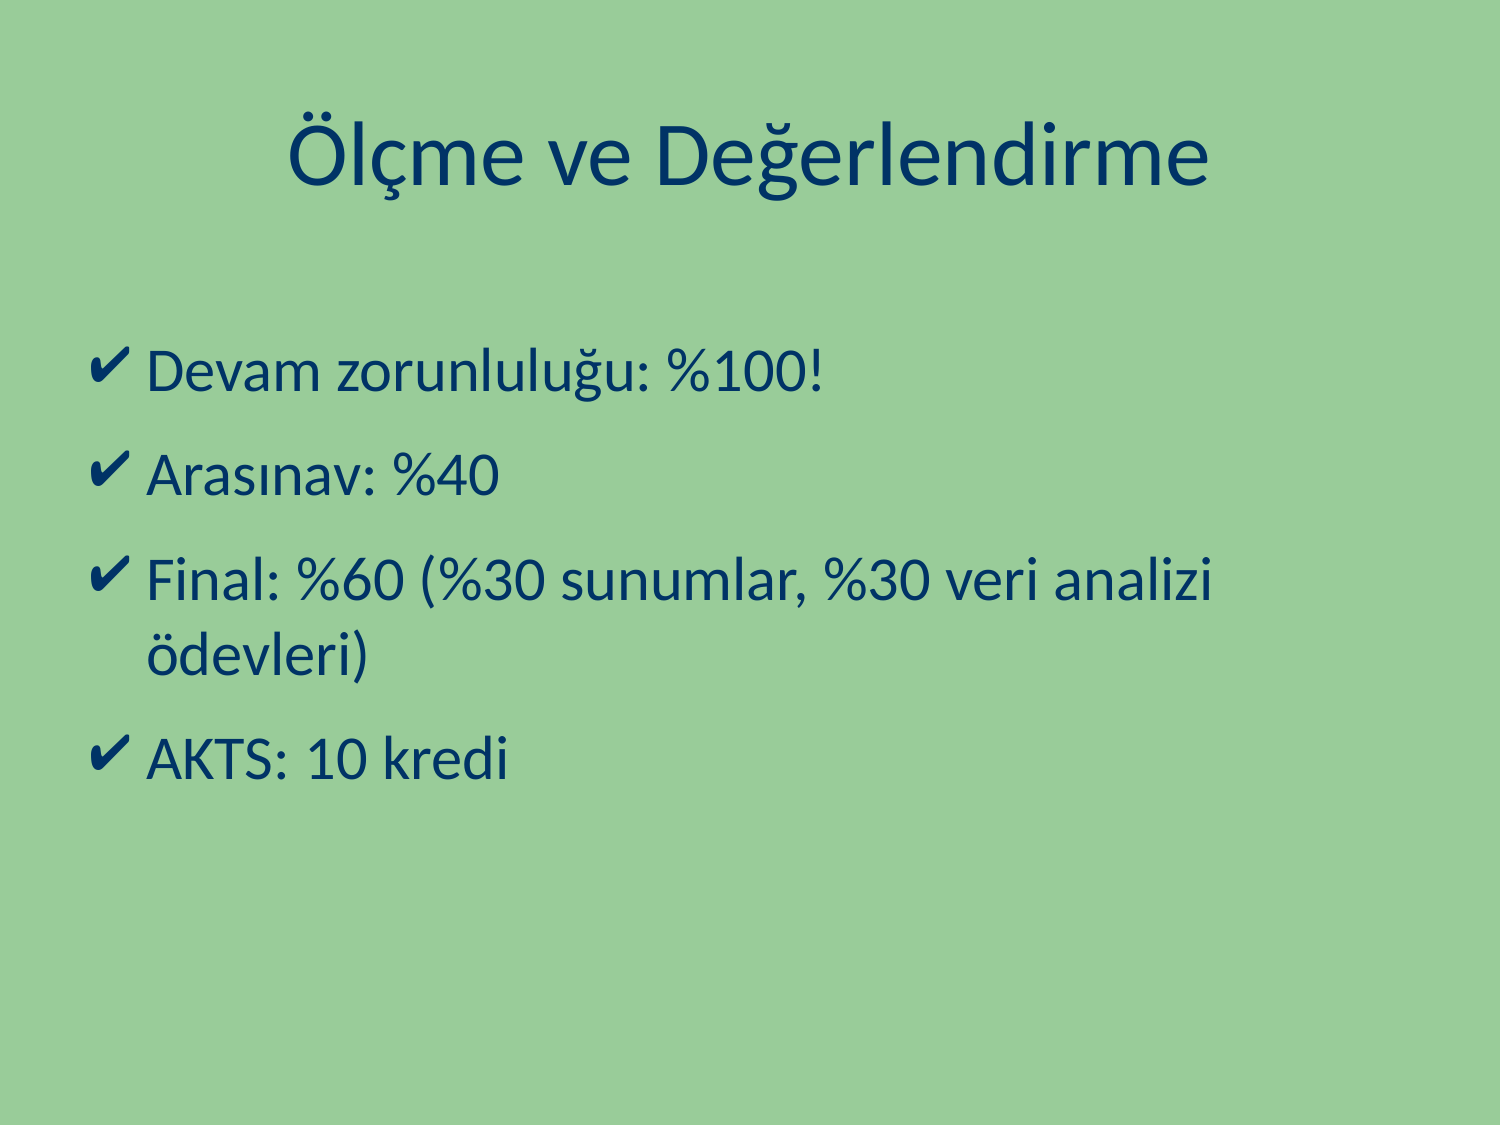

# Ölçme ve Değerlendirme
Devam zorunluluğu: %100!
Arasınav: %40
Final: %60 (%30 sunumlar, %30 veri analizi ödevleri)
AKTS: 10 kredi